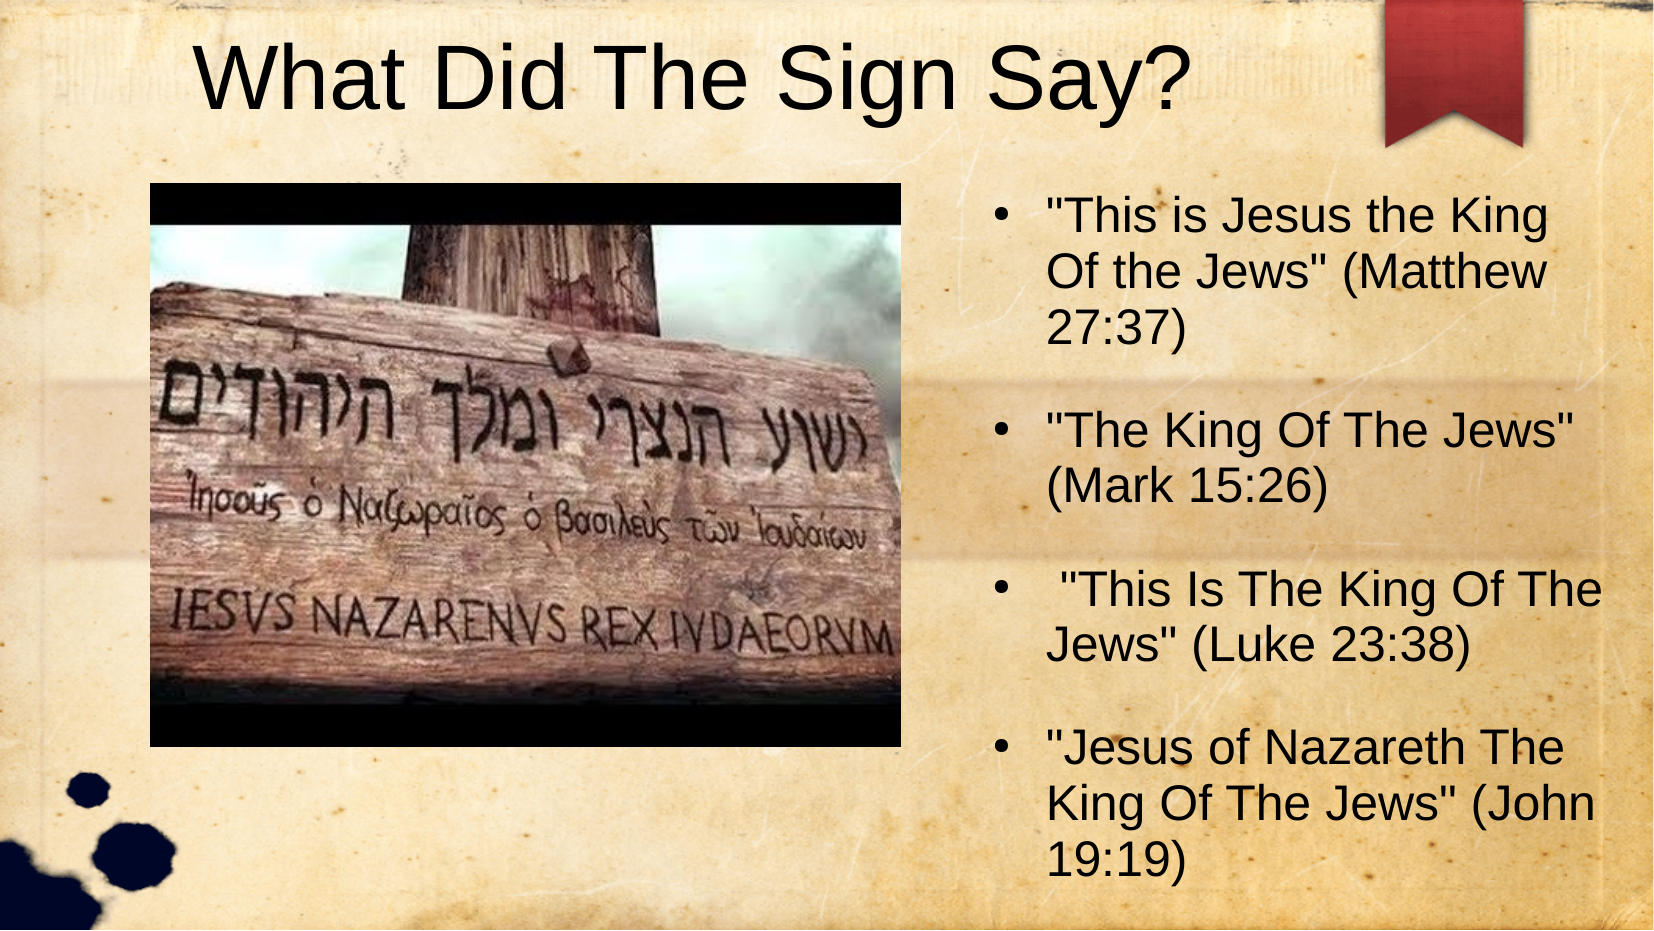

# What Did The Sign Say?
"This is Jesus the King Of the Jews" (Matthew 27:37)
"The King Of The Jews" (Mark 15:26)
 "This Is The King Of The Jews" (Luke 23:38)
"Jesus of Nazareth The King Of The Jews" (John 19:19)